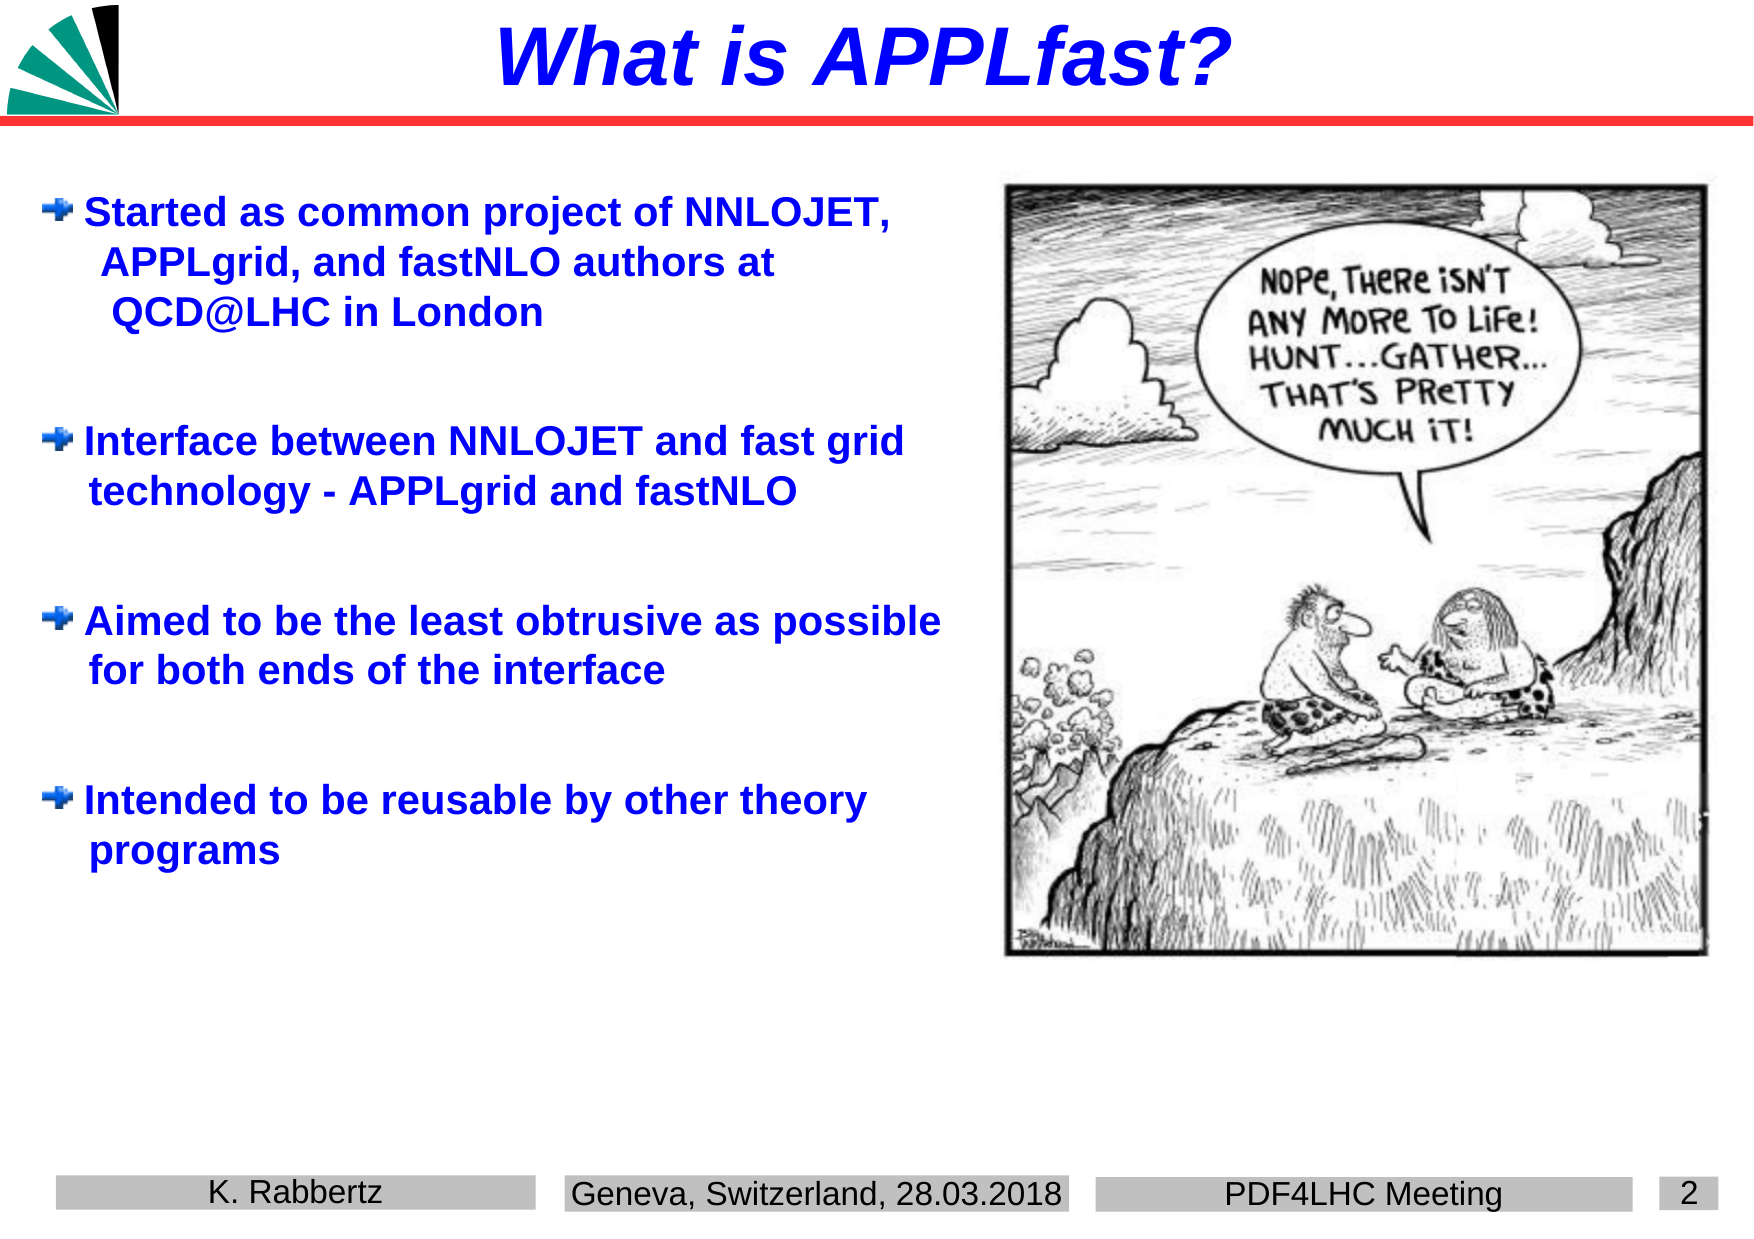

What is APPLfast?
# Started as common project of NNLOJET, APPLgrid, and fastNLO authors at QCD@LHC in London
 Interface between NNLOJET and fast grid technology - APPLgrid and fastNLO
 Aimed to be the least obtrusive as possible for both ends of the interface
 Intended to be reusable by other theory programs